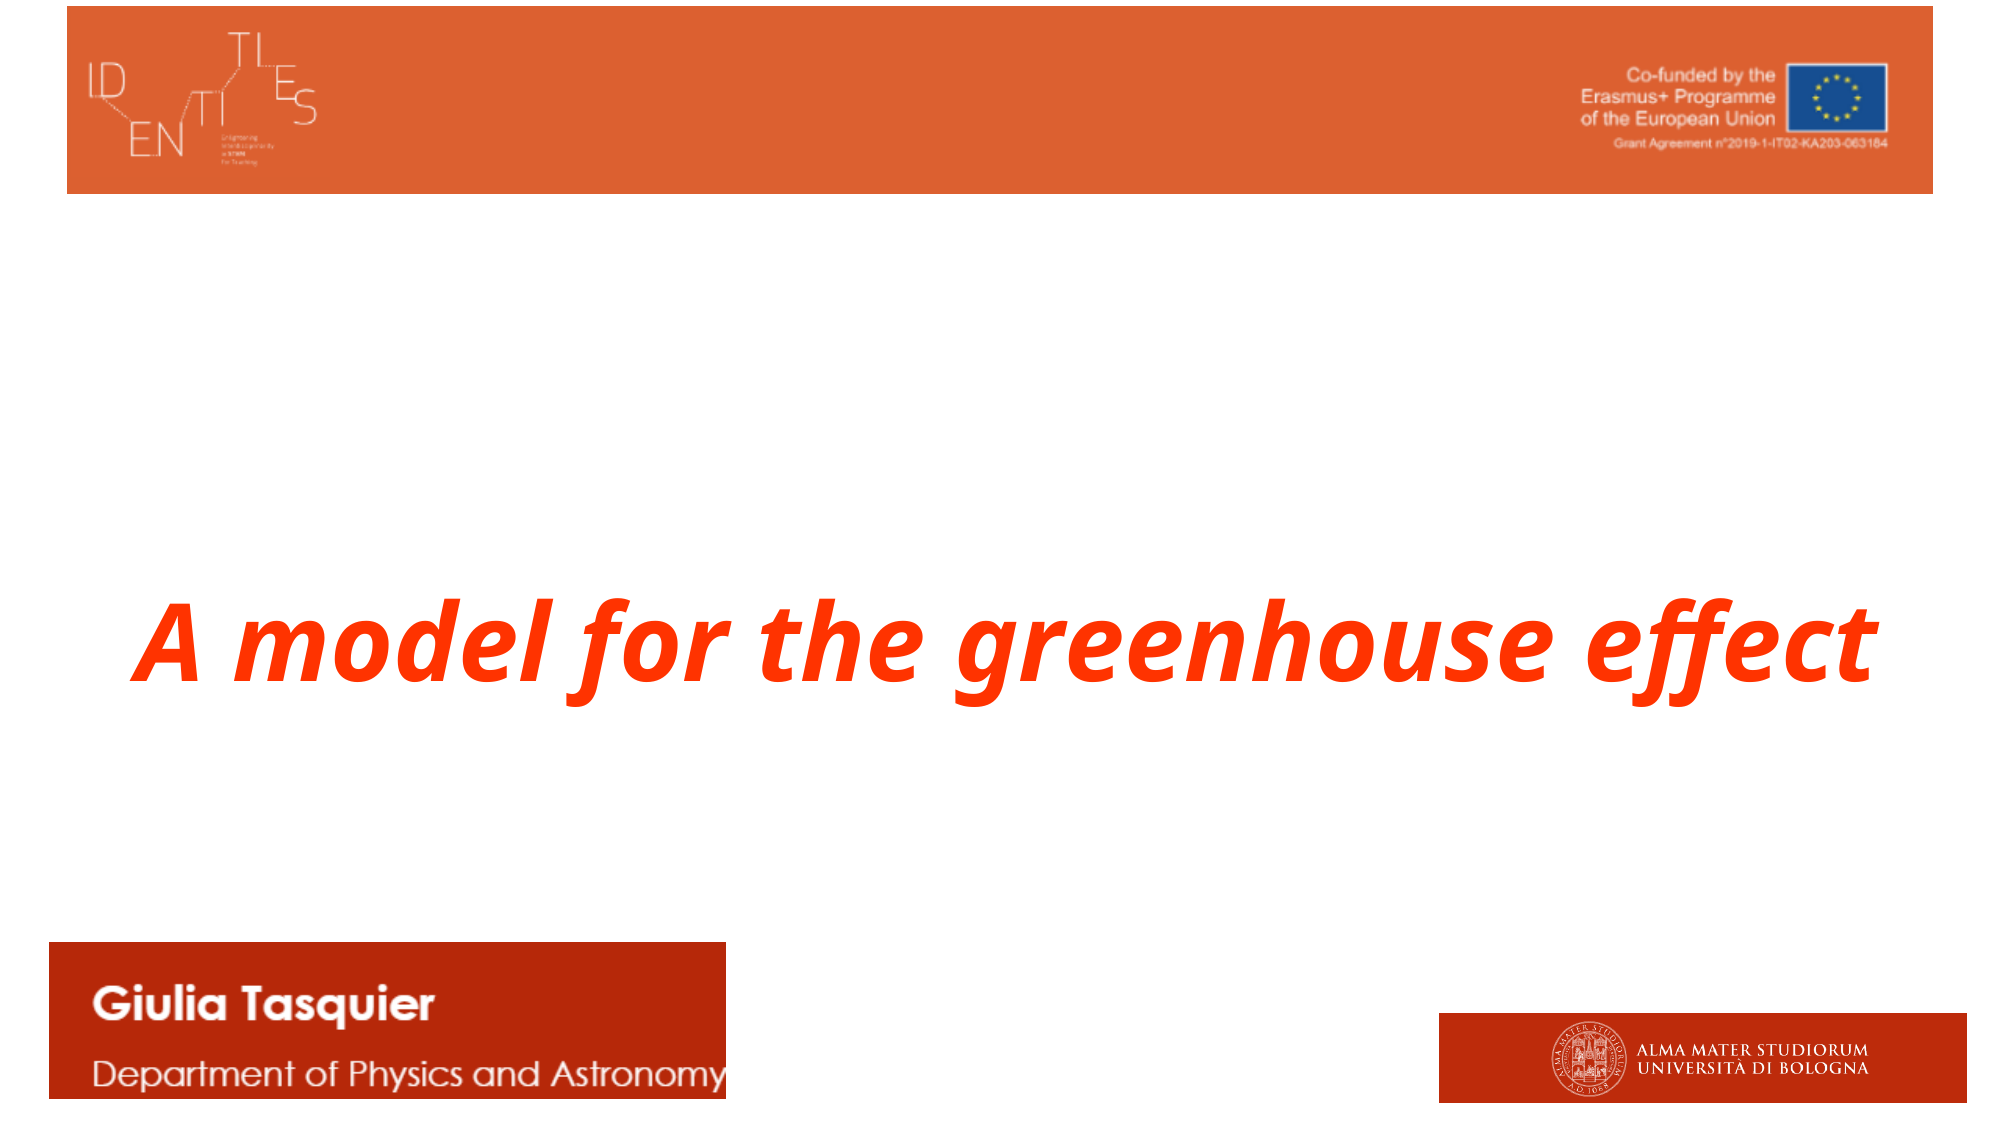

# A model for the greenhouse effect